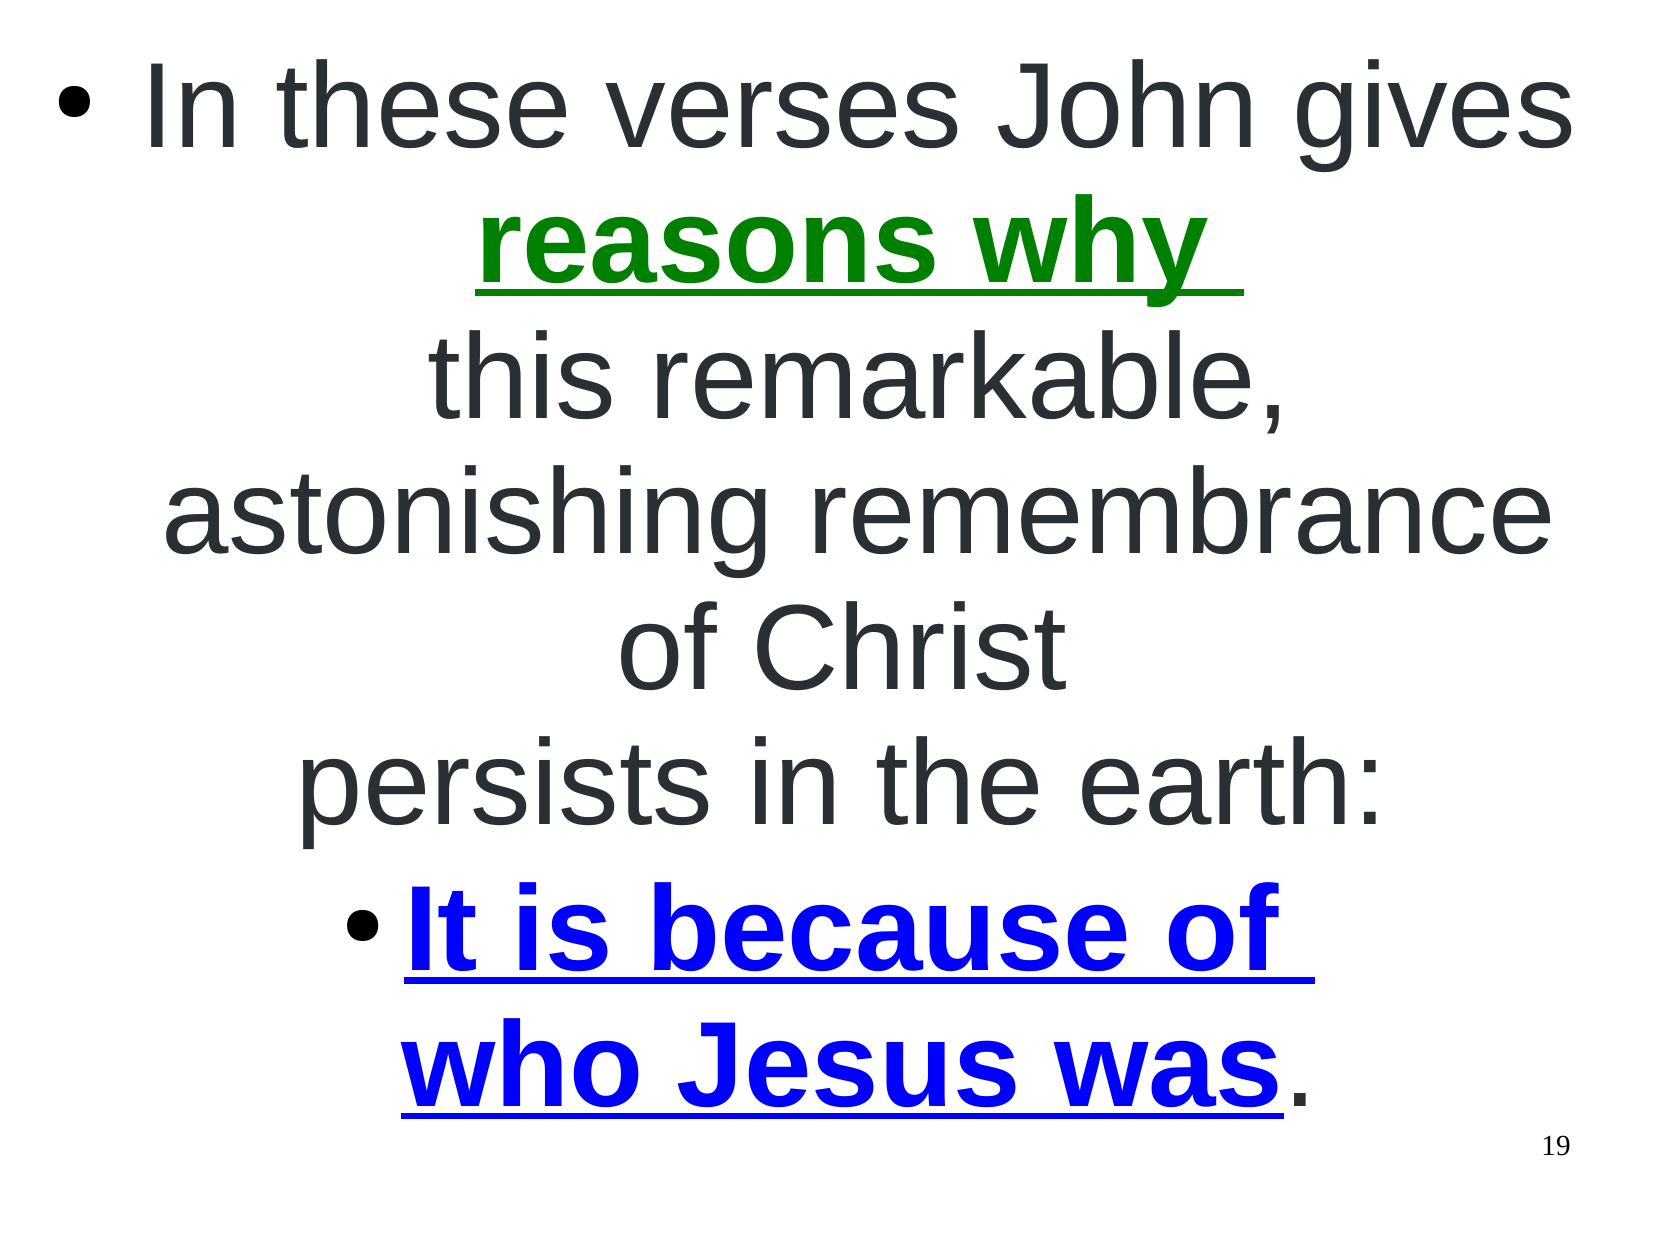

# In these verses John gives reasons why this remarkable, astonishing remembrance of Christ persists in the earth:
It is because of
who Jesus was.
19